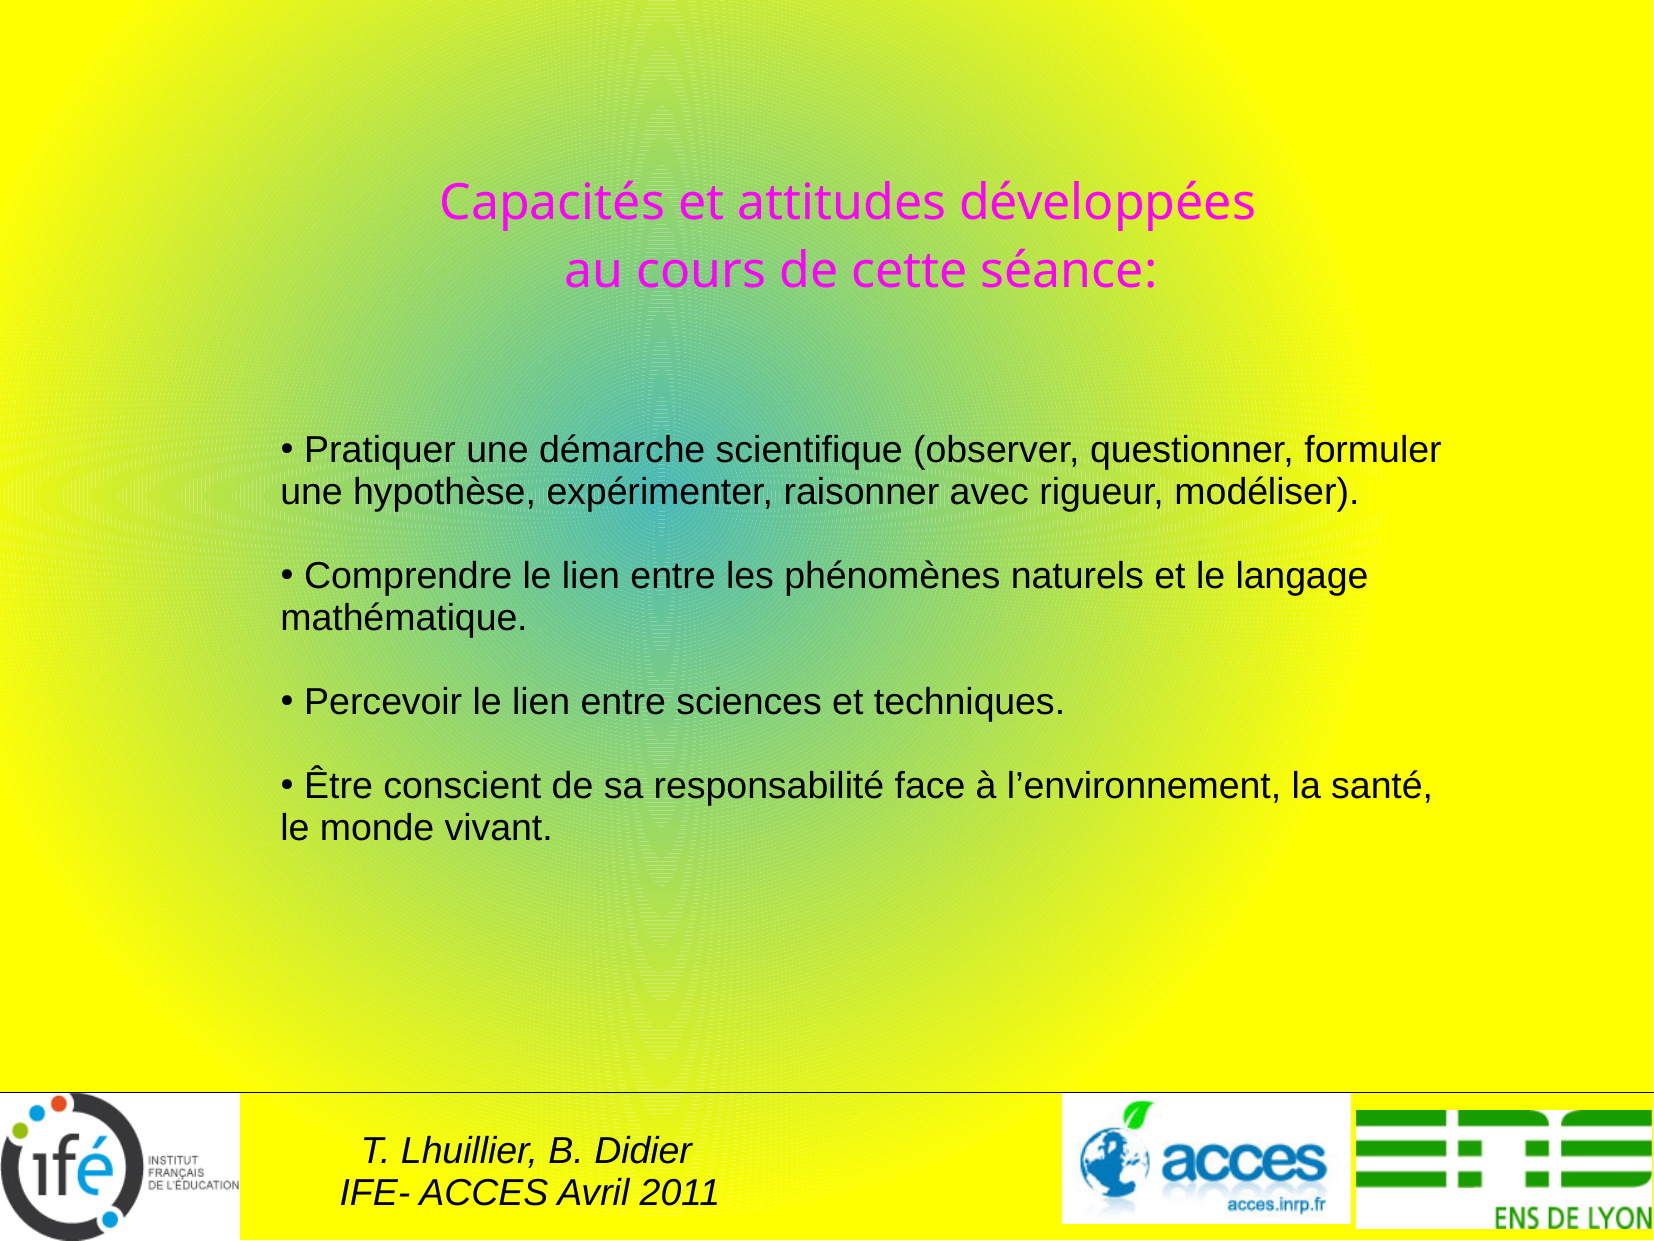

Capacités et attitudes développées
au cours de cette séance:
 Pratiquer une démarche scientifique (observer, questionner, formuler une hypothèse, expérimenter, raisonner avec rigueur, modéliser).
 Comprendre le lien entre les phénomènes naturels et le langage mathématique.
 Percevoir le lien entre sciences et techniques.
 Être conscient de sa responsabilité face à l’environnement, la santé, le monde vivant.
 T. Lhuillier, B. Didier
IFE- ACCES Avril 2011